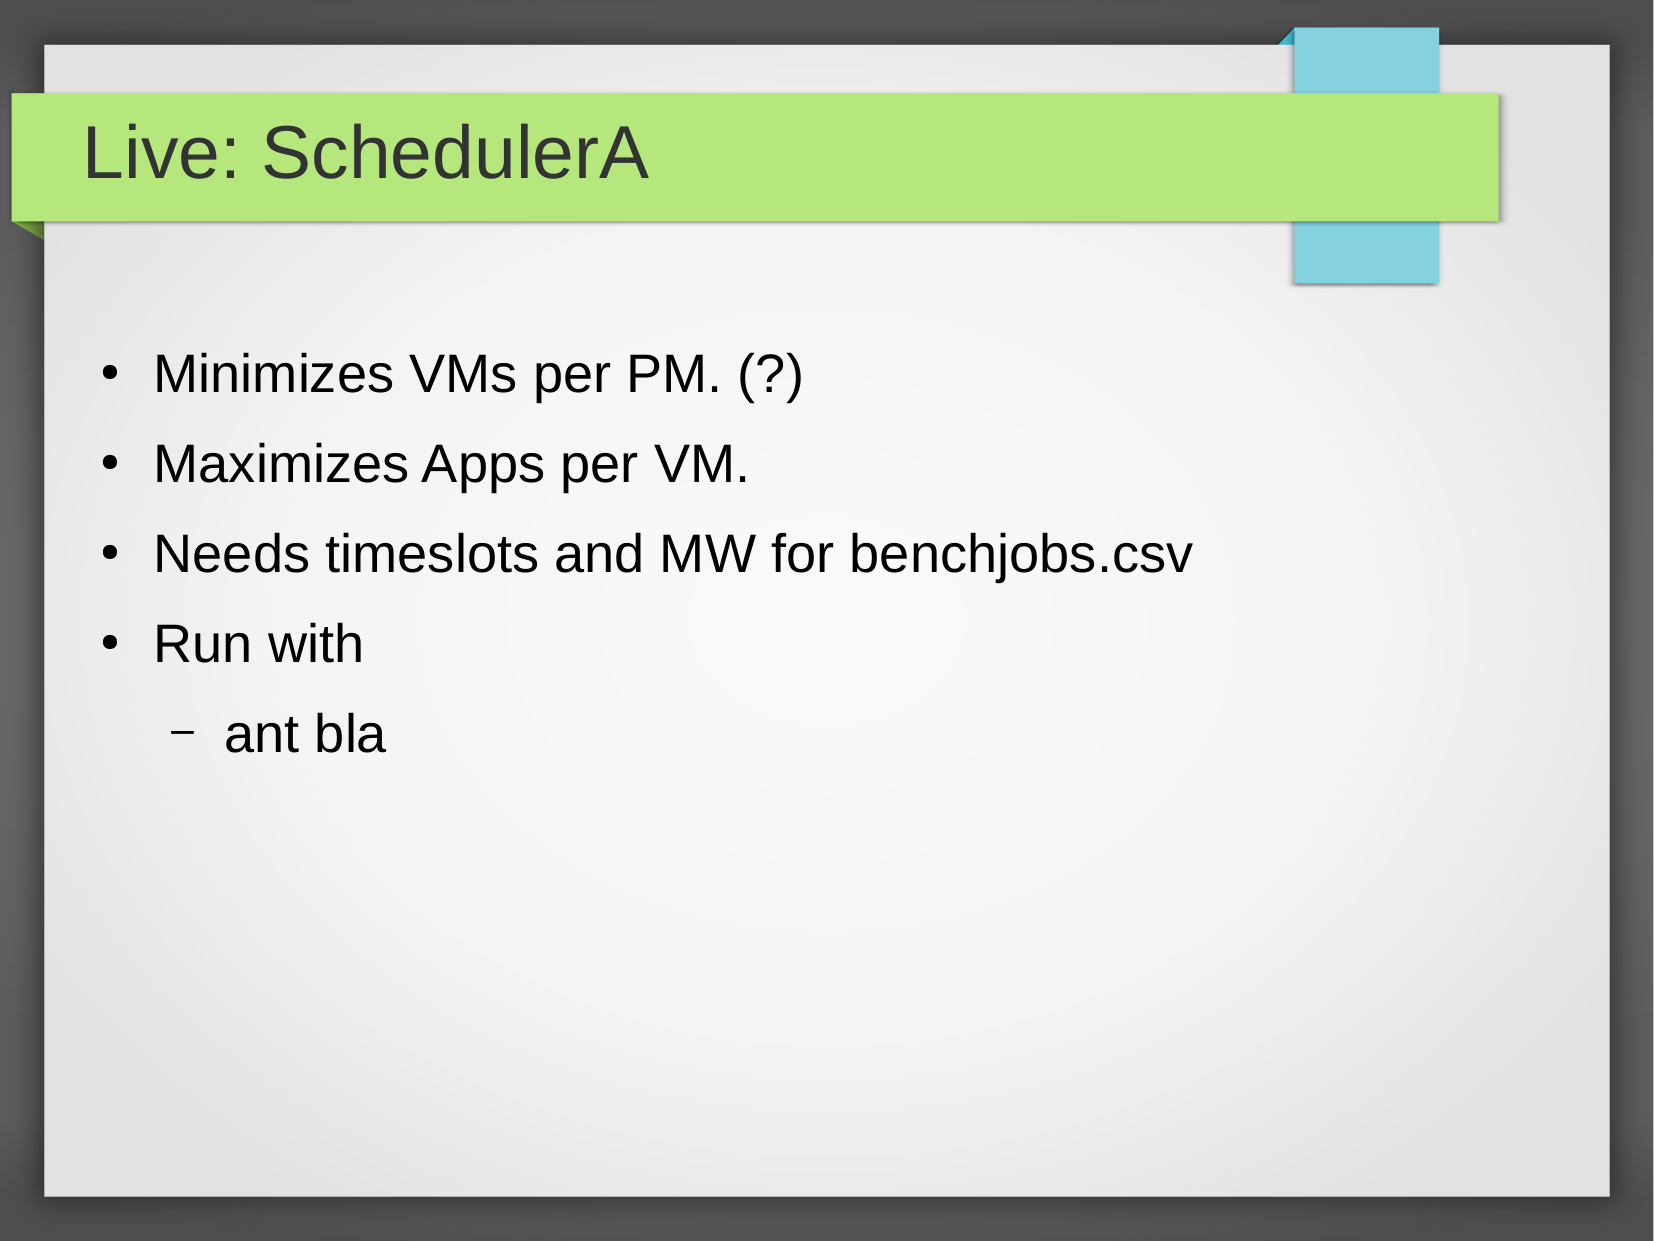

# Live: SchedulerA
Minimizes VMs per PM. (?)
Maximizes Apps per VM.
Needs timeslots and MW for benchjobs.csv
Run with
ant bla